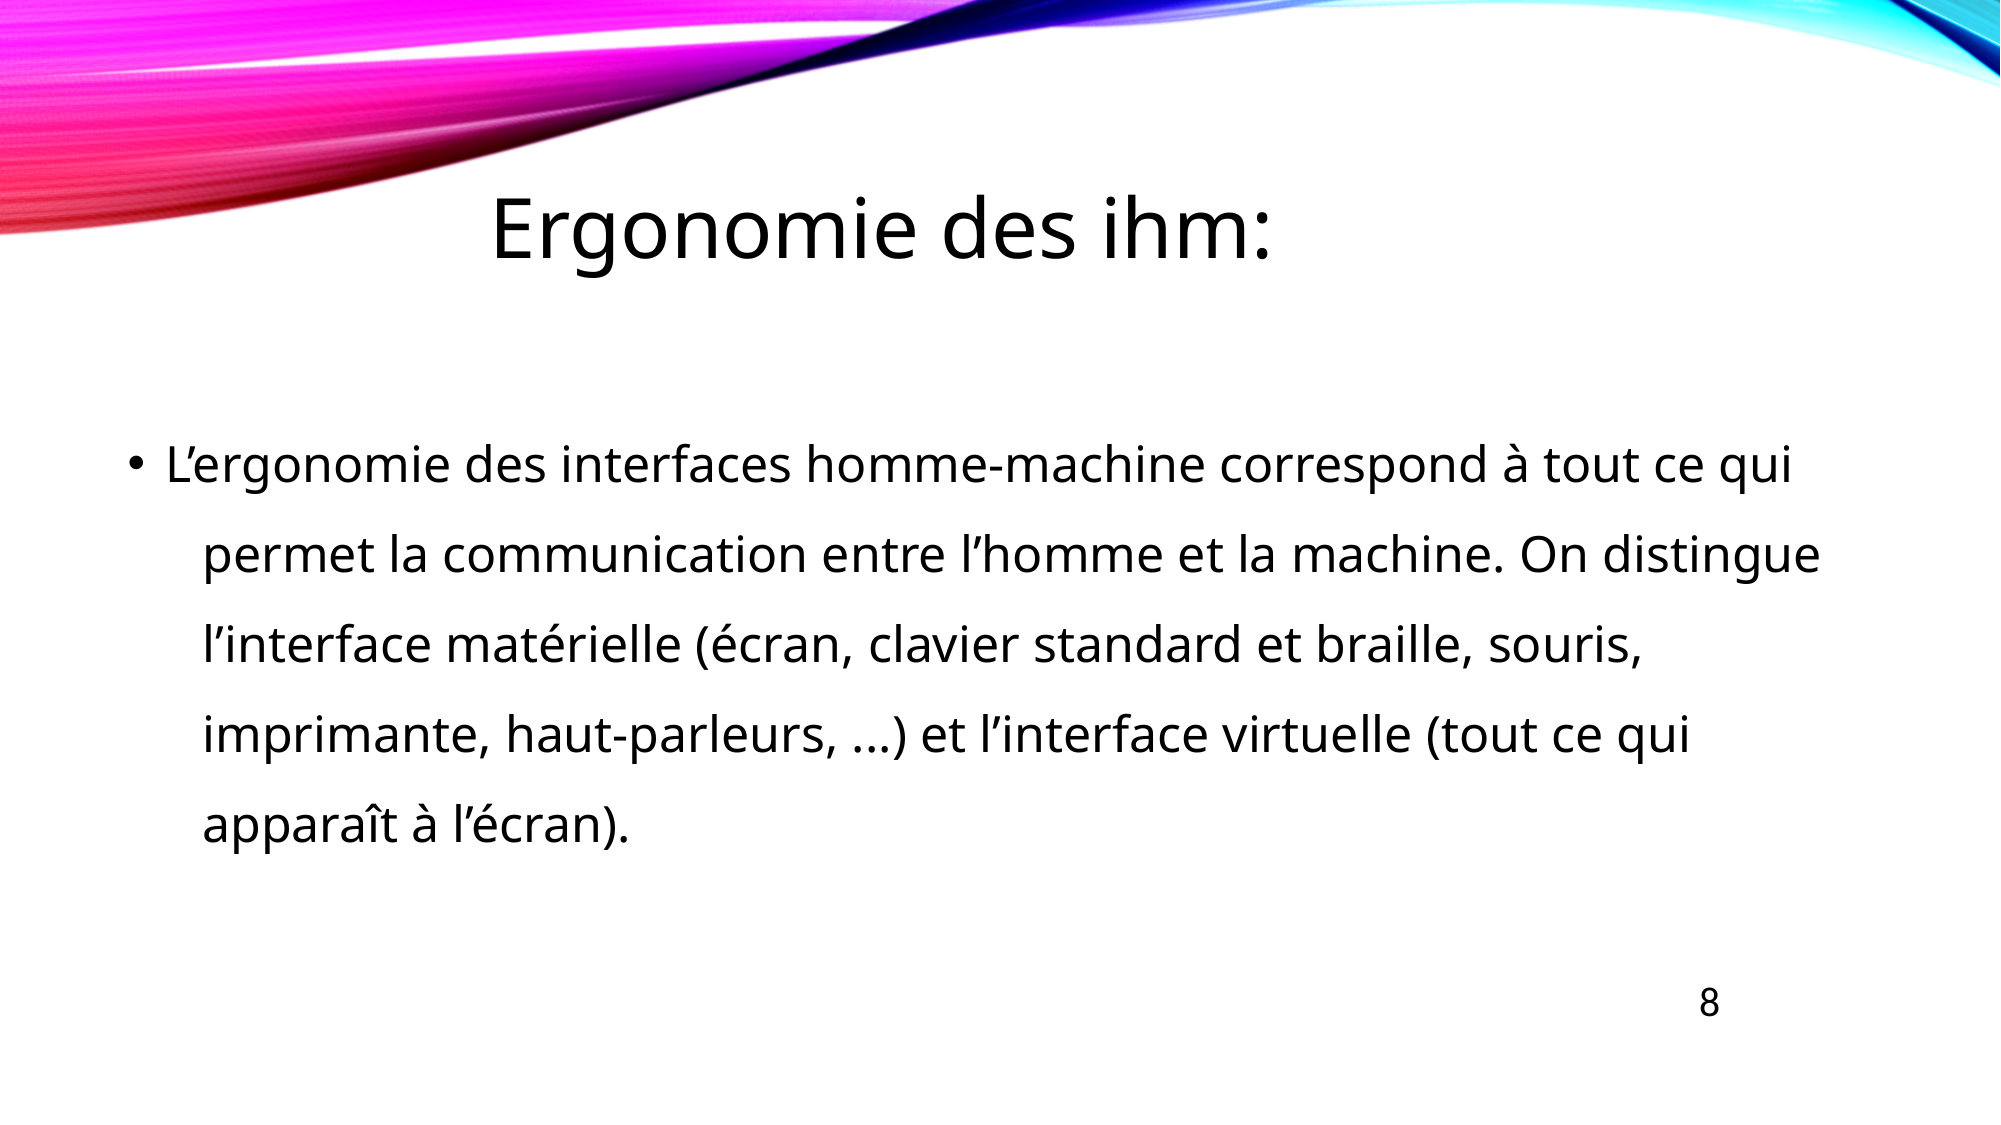

# Ergonomie des ihm:
L’ergonomie des interfaces homme-machine correspond à tout ce qui permet la communication entre l’homme et la machine. On distingue l’interface matérielle (écran, clavier standard et braille, souris, imprimante, haut-parleurs, ...) et l’interface virtuelle (tout ce qui apparaît à l’écran).